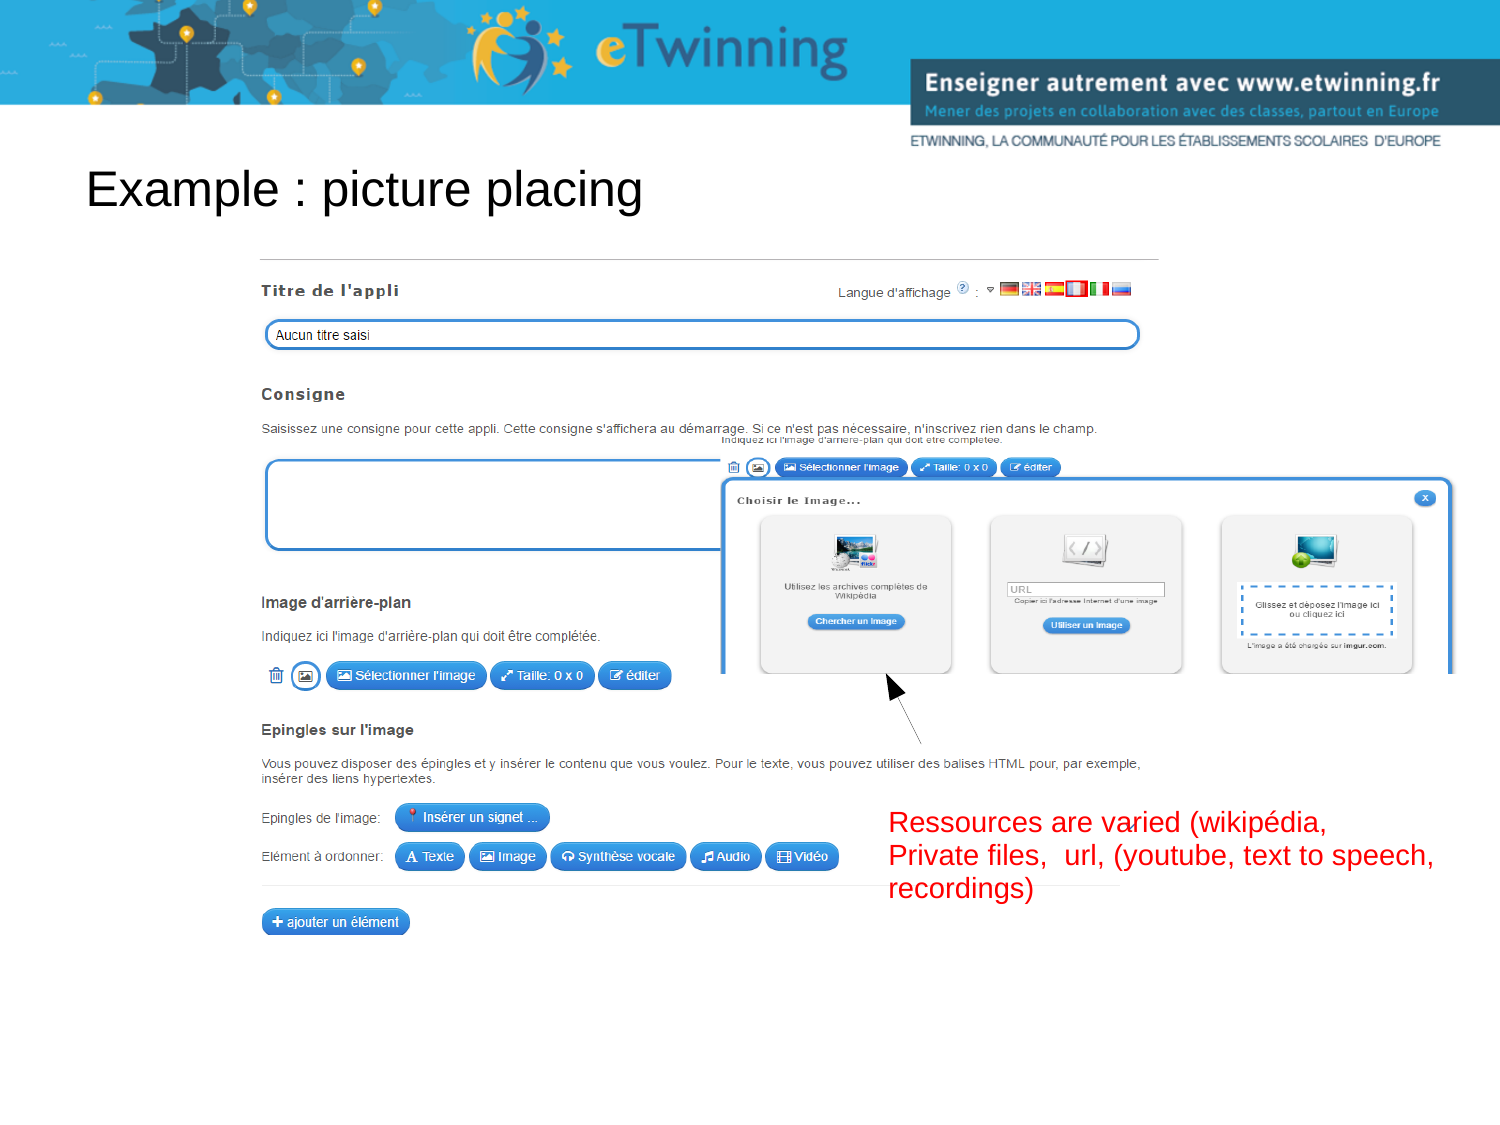

Example : picture placing
Ressources are varied (wikipédia,
Private files, url, (youtube, text to speech,
recordings)